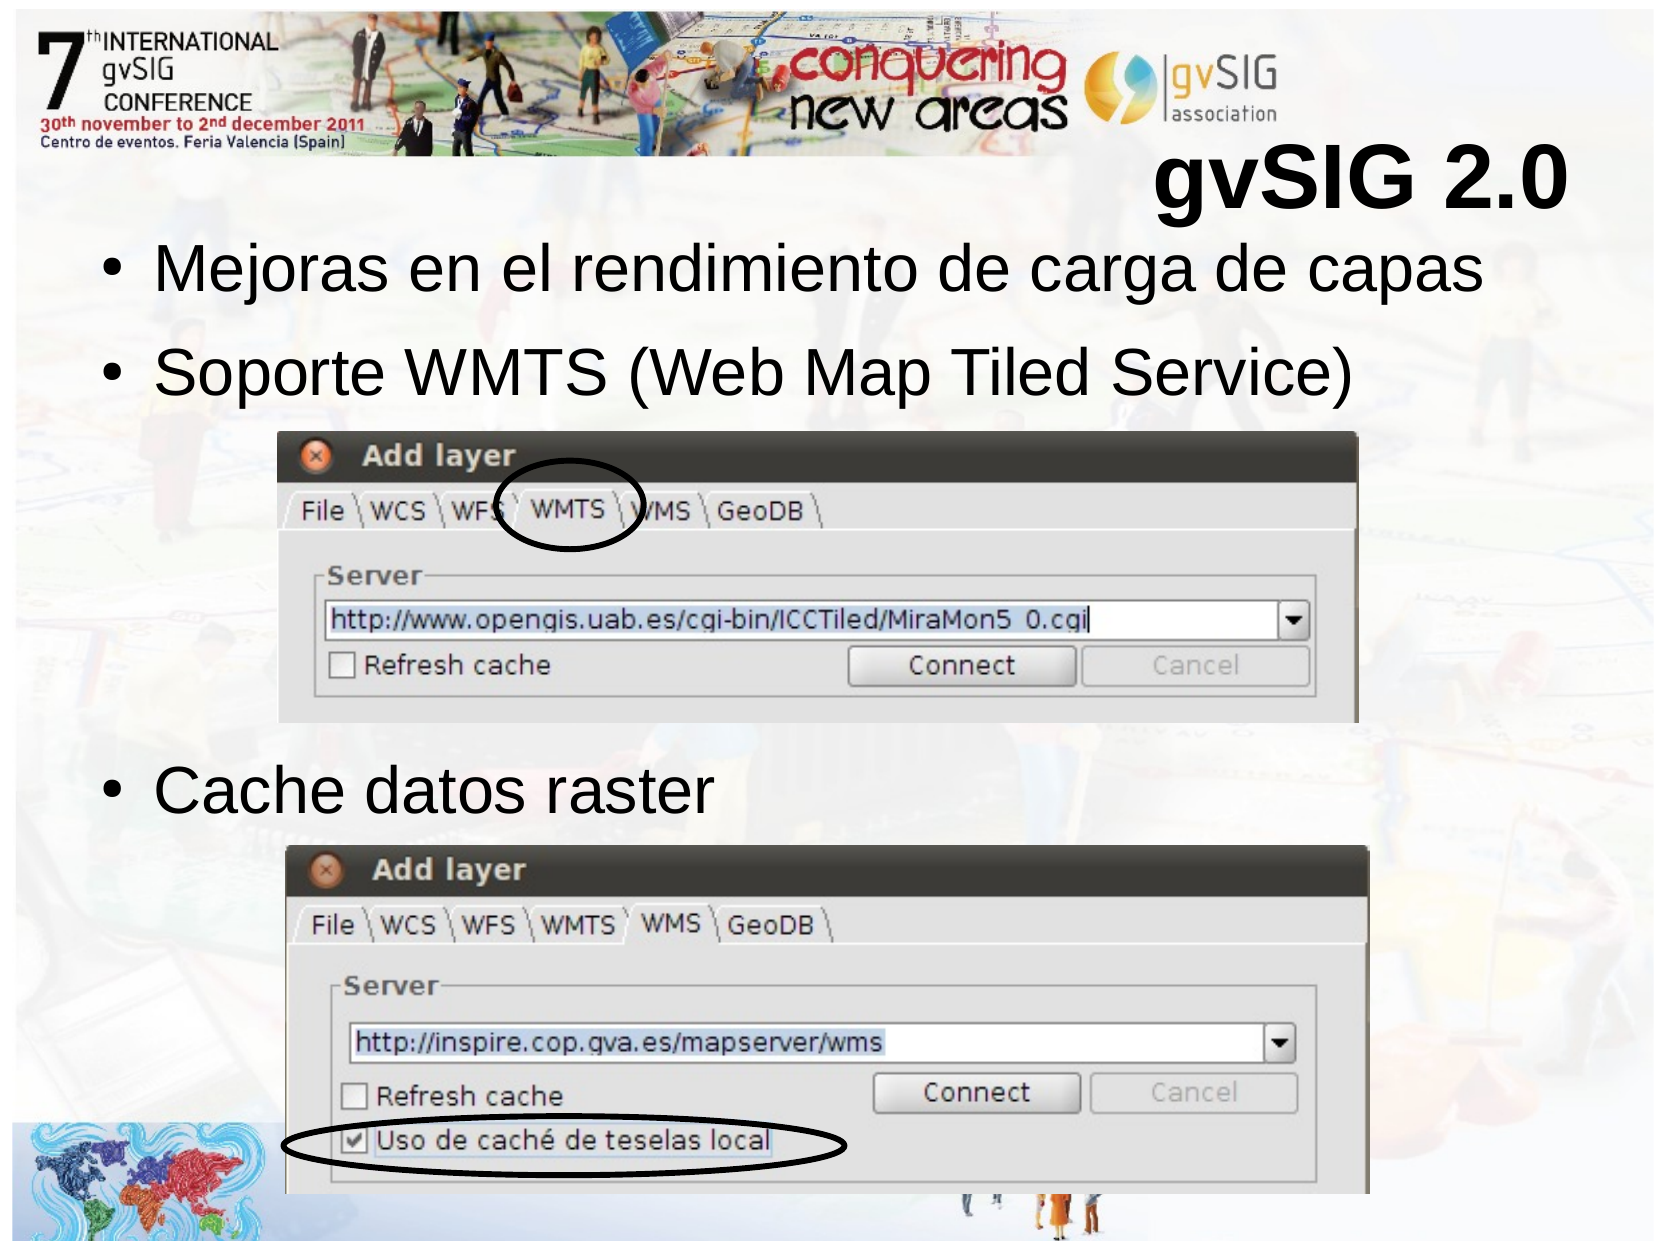

# gvSIG 2.0
Mejoras en el rendimiento de carga de capas
Soporte WMTS (Web Map Tiled Service)
Cache datos raster